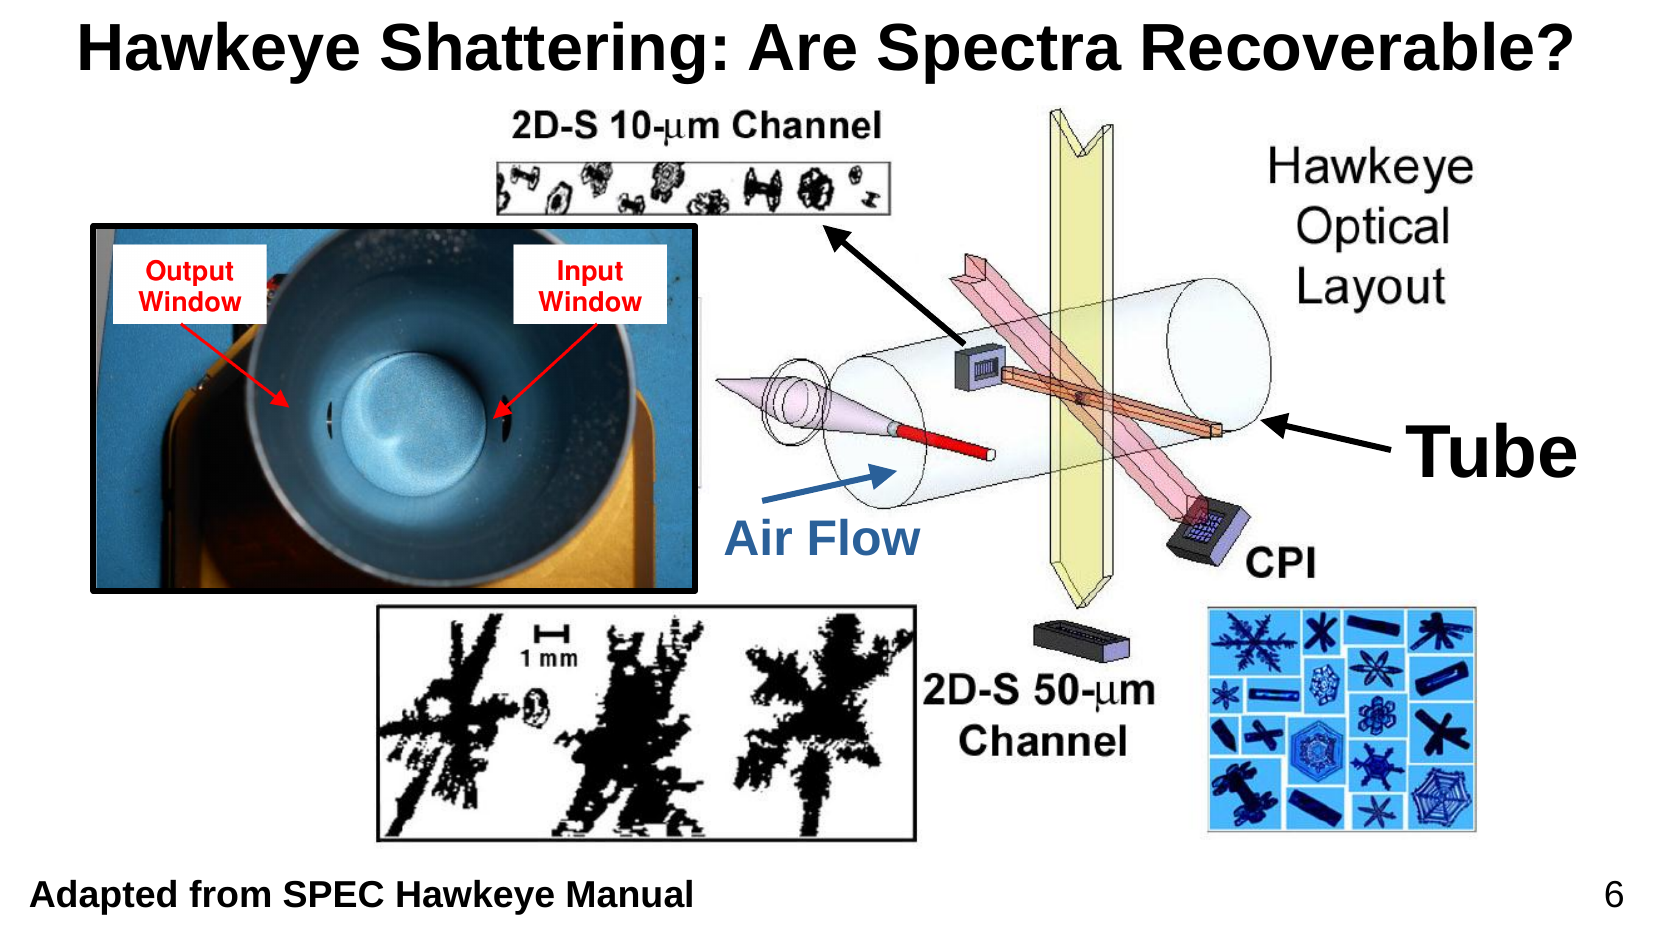

Hawkeye Shattering: Are Spectra Recoverable?
Tube
Air Flow
Adapted from SPEC Hawkeye Manual